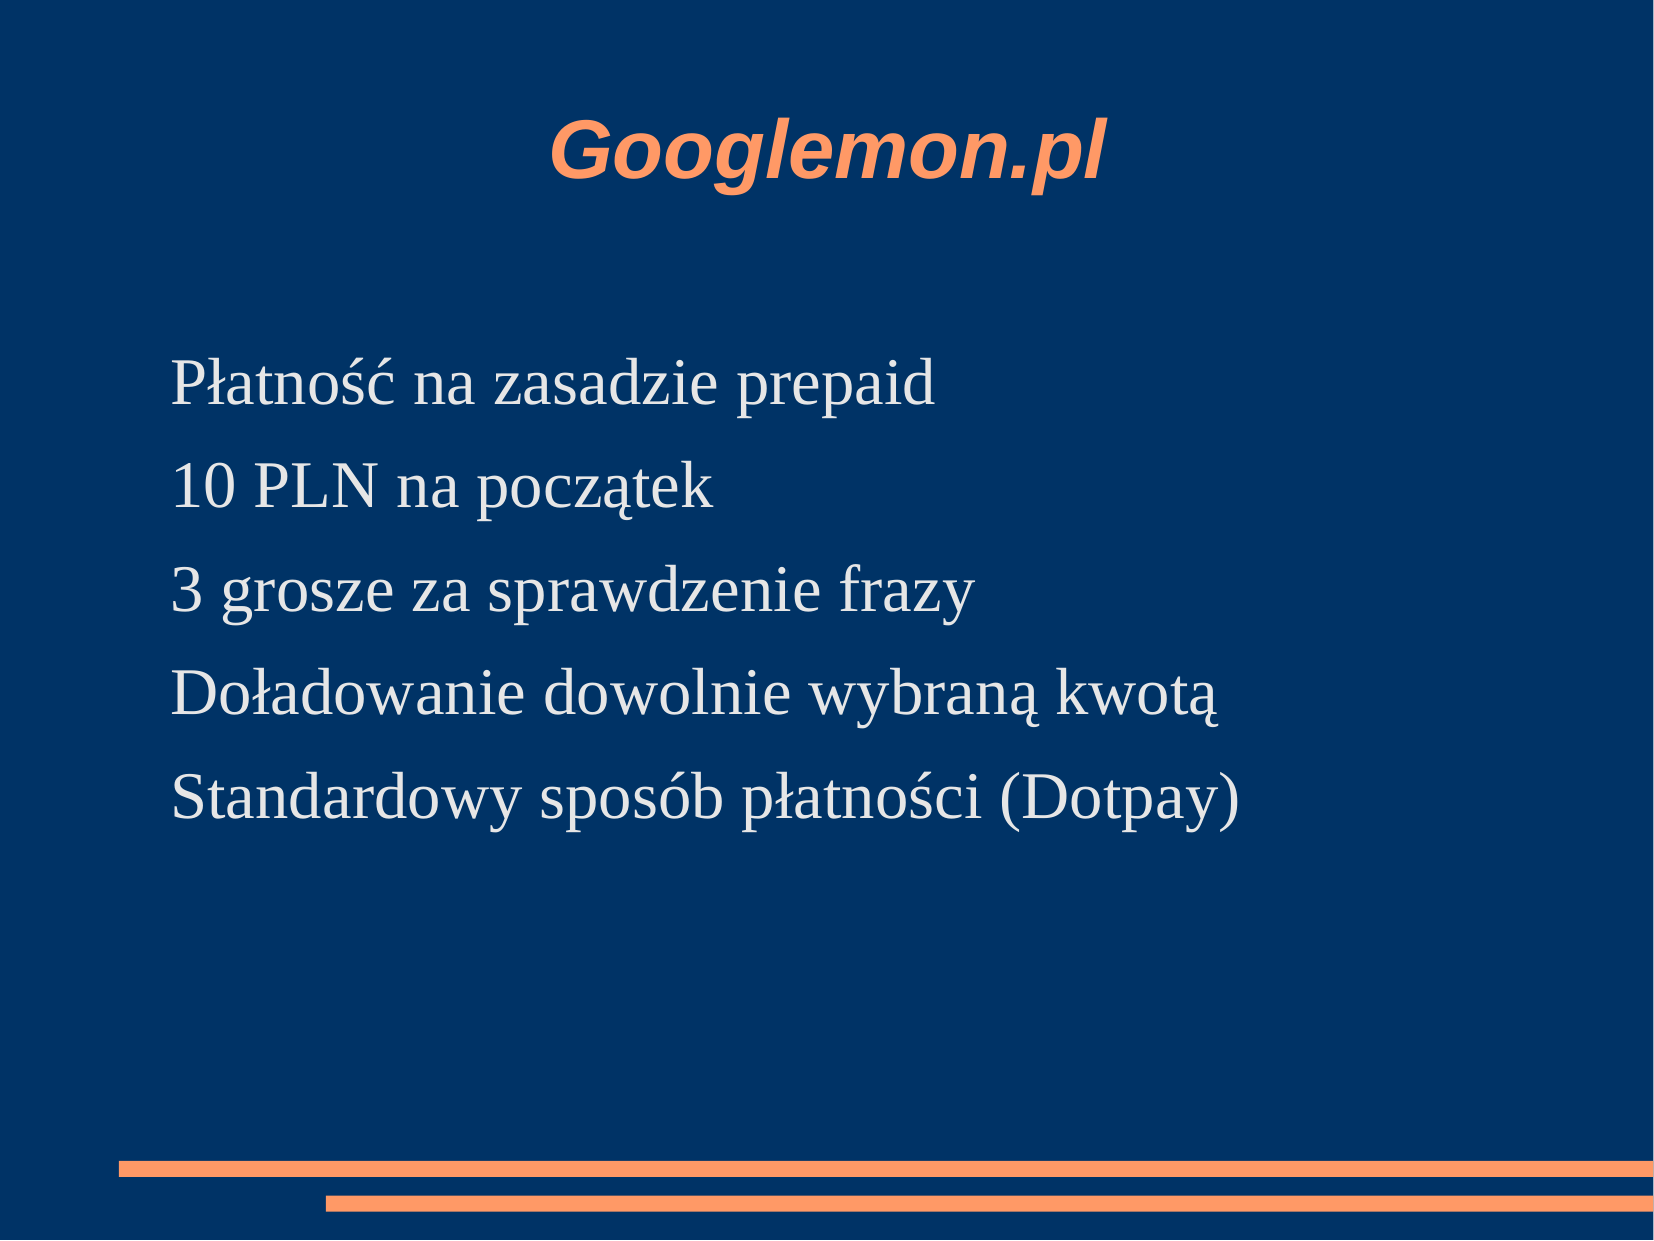

# Googlemon.pl
Płatność na zasadzie prepaid
10 PLN na początek
3 grosze za sprawdzenie frazy
Doładowanie dowolnie wybraną kwotą
Standardowy sposób płatności (Dotpay)